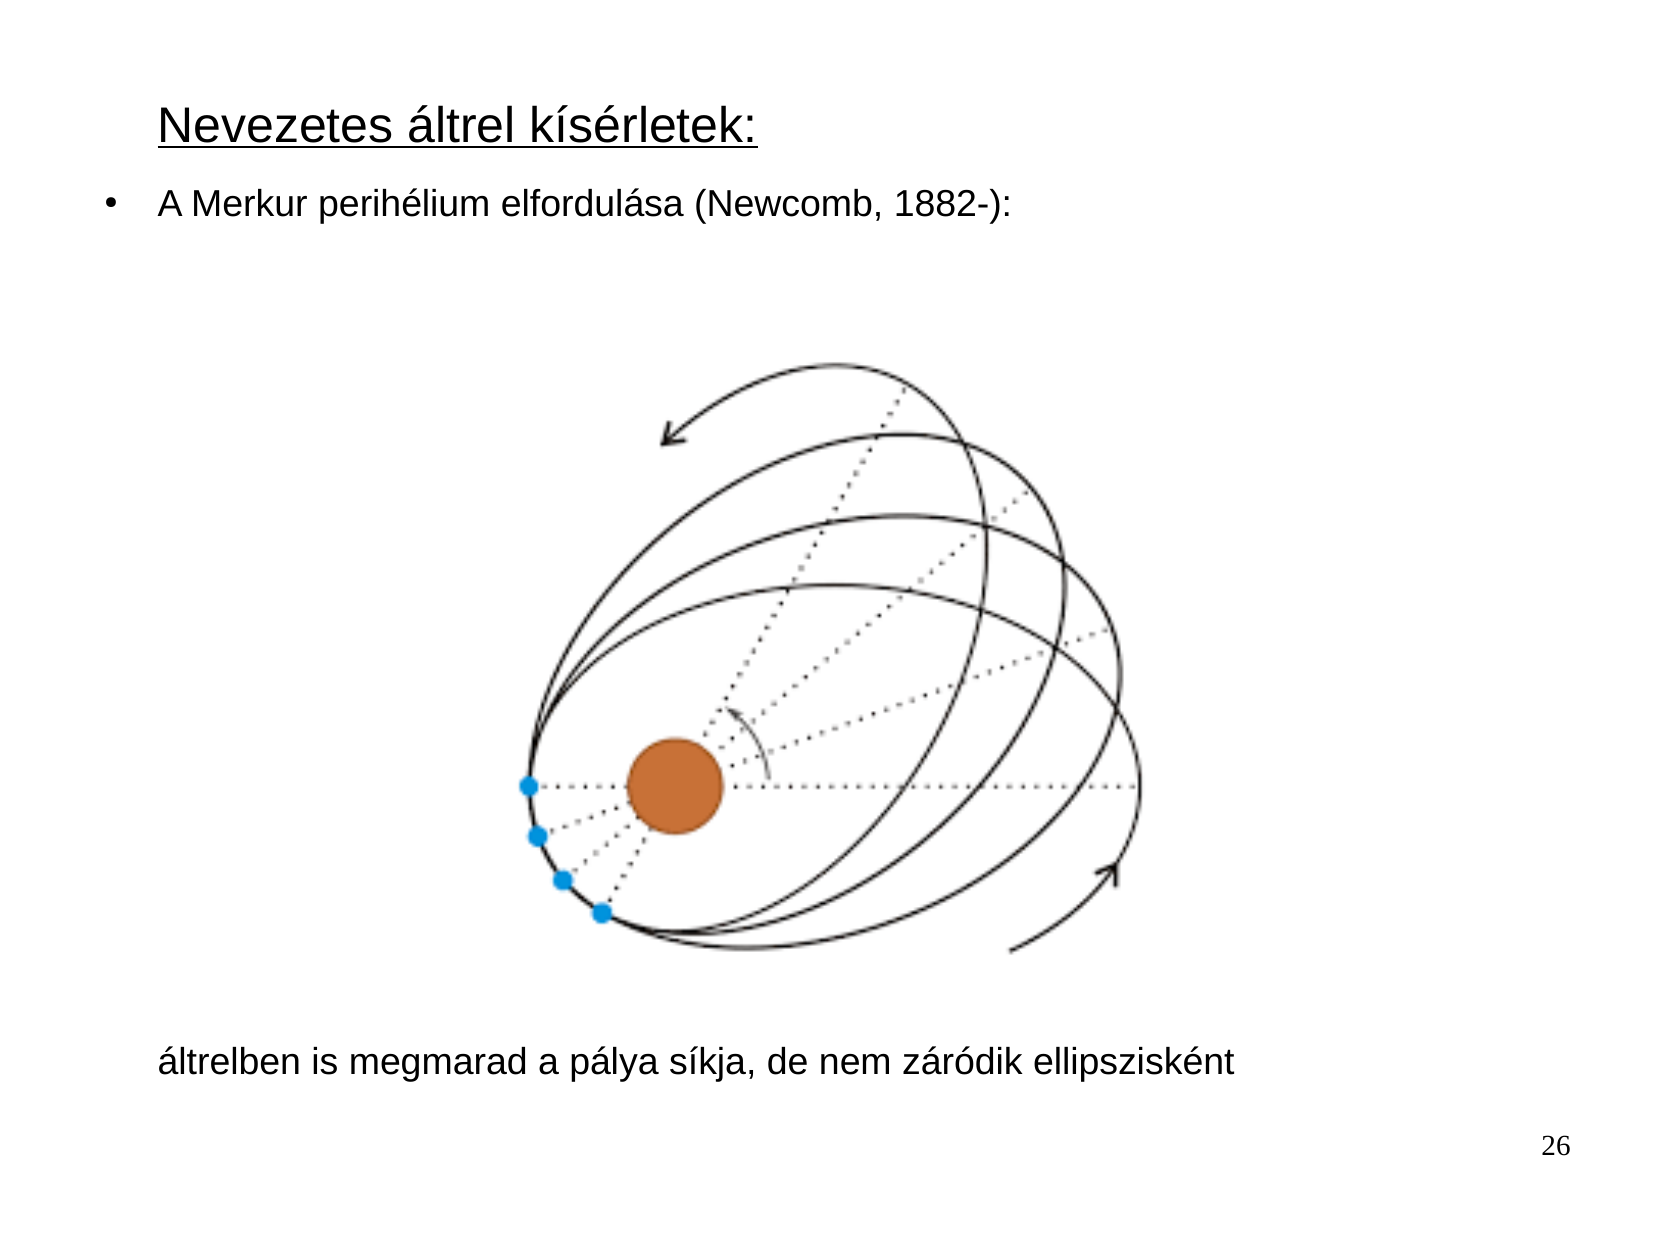

# Nevezetes áltrel kísérletek:
A Merkur perihélium elfordulása (Newcomb, 1882-):
áltrelben is megmarad a pálya síkja, de nem záródik ellipszisként
26